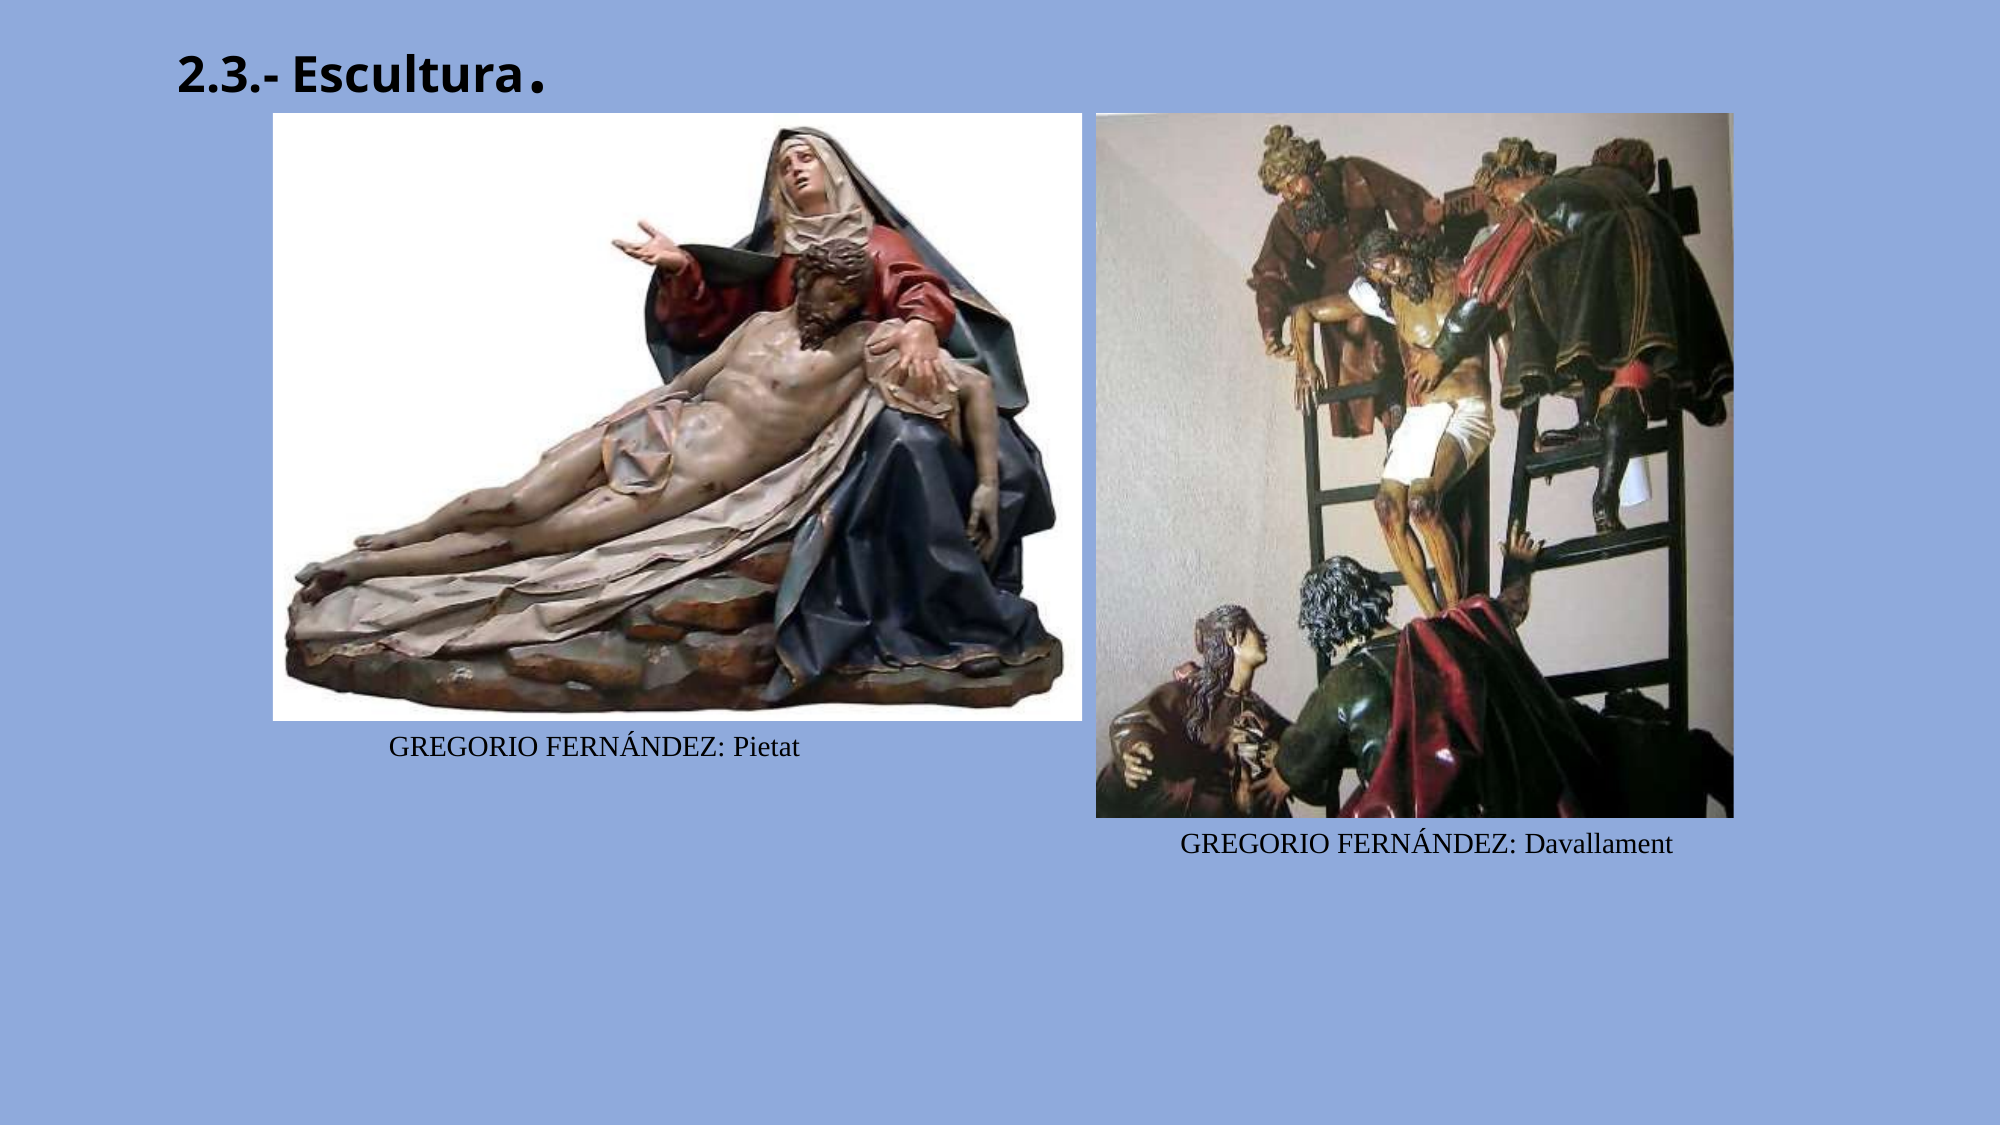

# 2.3.- Escultura.
GREGORIO FERNÁNDEZ: Pietat
GREGORIO FERNÁNDEZ: Davallament